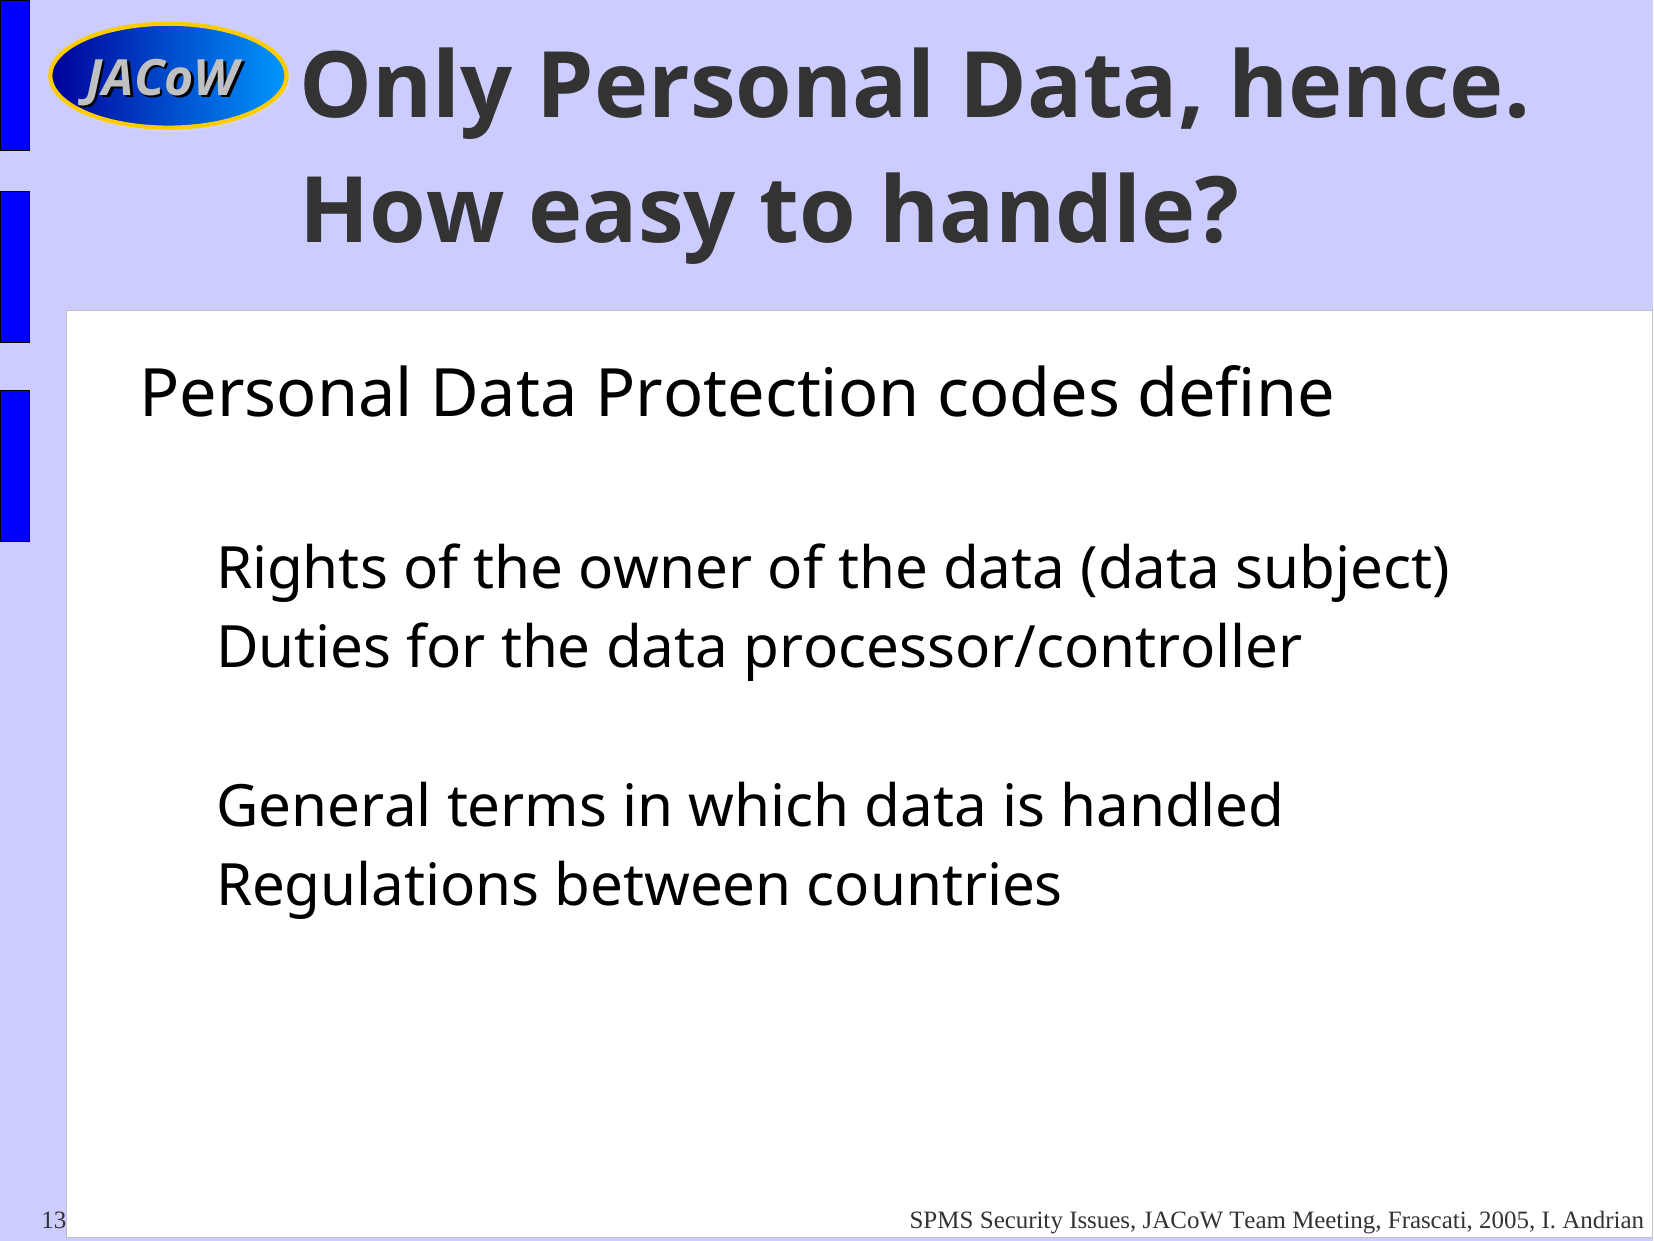

# Only Personal Data, hence. How easy to handle?
Personal Data Protection codes define
Rights of the owner of the data (data subject)
Duties for the data processor/controller
General terms in which data is handled
Regulations between countries
13
SPMS Security Issues, JACoW Team Meeting, Frascati, 2005, I. Andrian